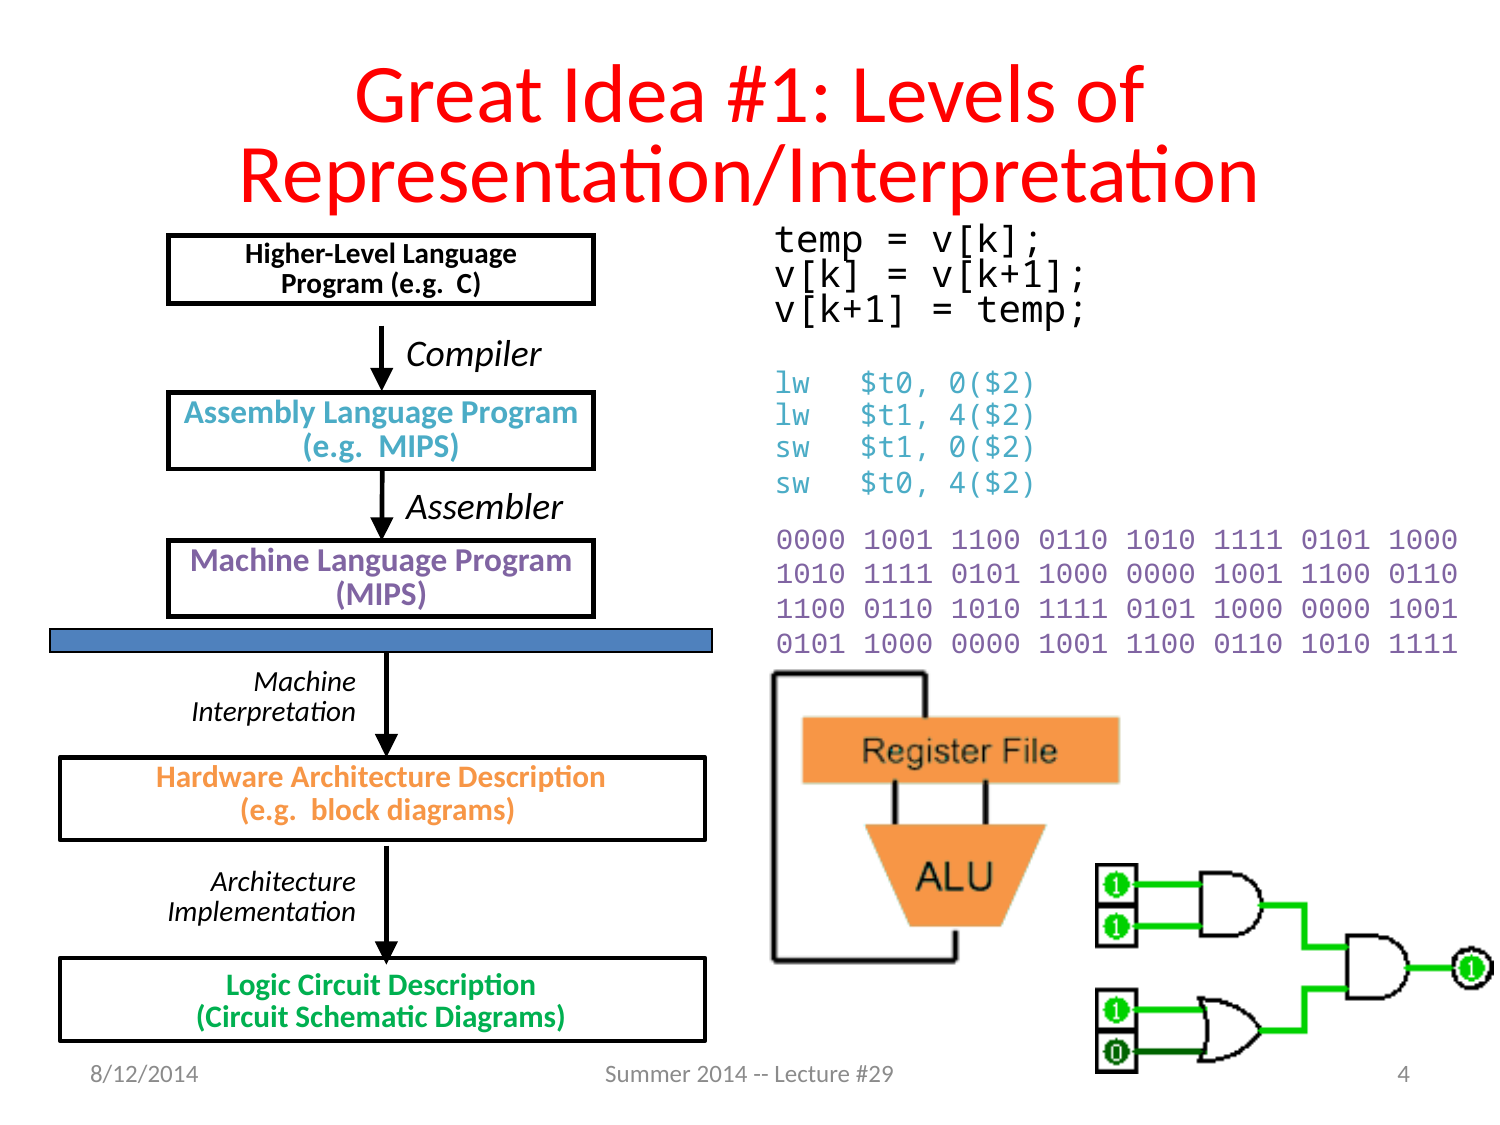

# Great Idea #1: Levels of Representation/Interpretation
temp = v[k];
v[k] = v[k+1];
v[k+1] = temp;
Higher-Level Language
Program (e.g. C)
Compiler
lw	 $t0, 0($2)
lw	 $t1, 4($2)
sw	 $t1, 0($2)
sw	 $t0, 4($2)
Assembly Language Program (e.g. MIPS)
Assembler
0000 1001 1100 0110 1010 1111 0101 1000
1010 1111 0101 1000 0000 1001 1100 0110
1100 0110 1010 1111 0101 1000 0000 1001
0101 1000 0000 1001 1100 0110 1010 1111
Machine Language Program (MIPS)
Machine Interpretation
Hardware Architecture Description
(e.g. block diagrams)
Architecture Implementation
Logic Circuit Description
(Circuit Schematic Diagrams)
8/12/2014
Summer 2014 -- Lecture #29